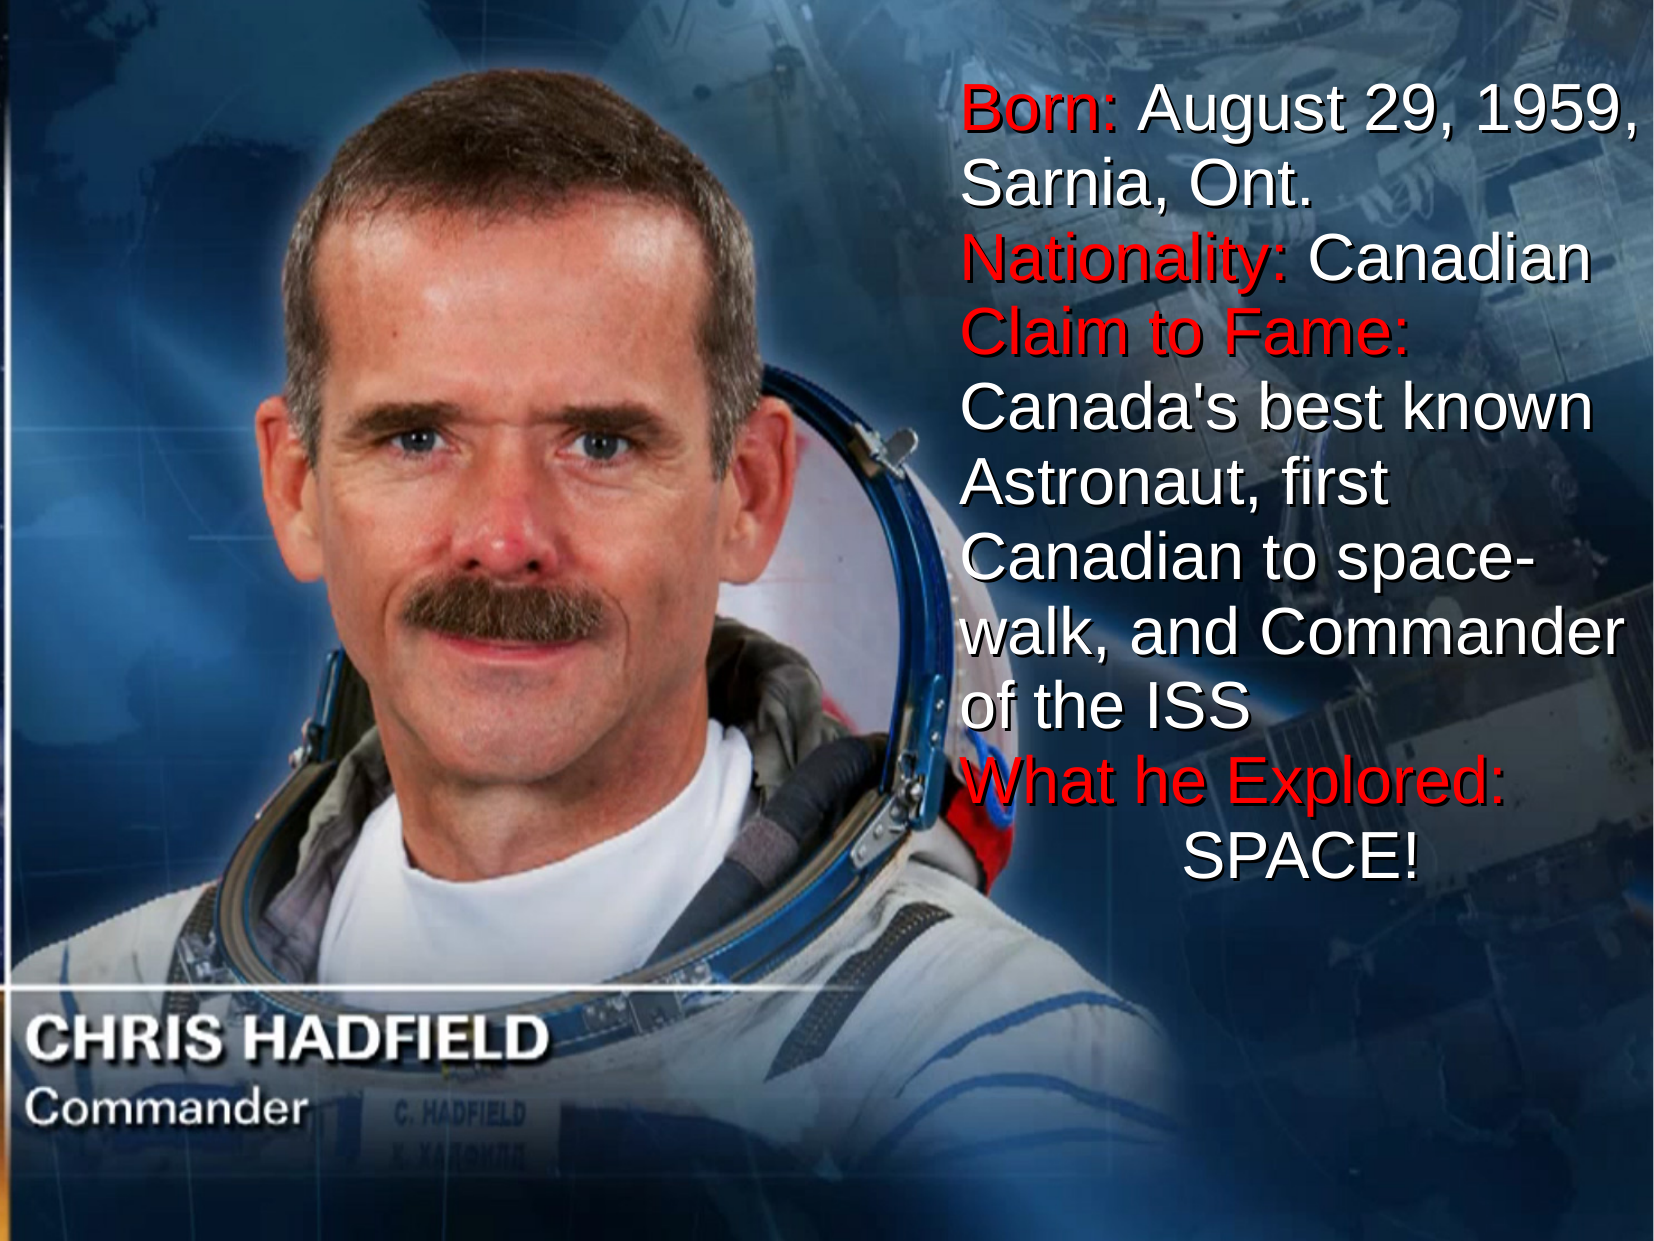

Born: August 29, 1959, Sarnia, Ont.
Nationality: Canadian Claim to Fame:
Canada's best known Astronaut, first Canadian to space-walk, and Commander of the ISS
What he Explored:
			SPACE!